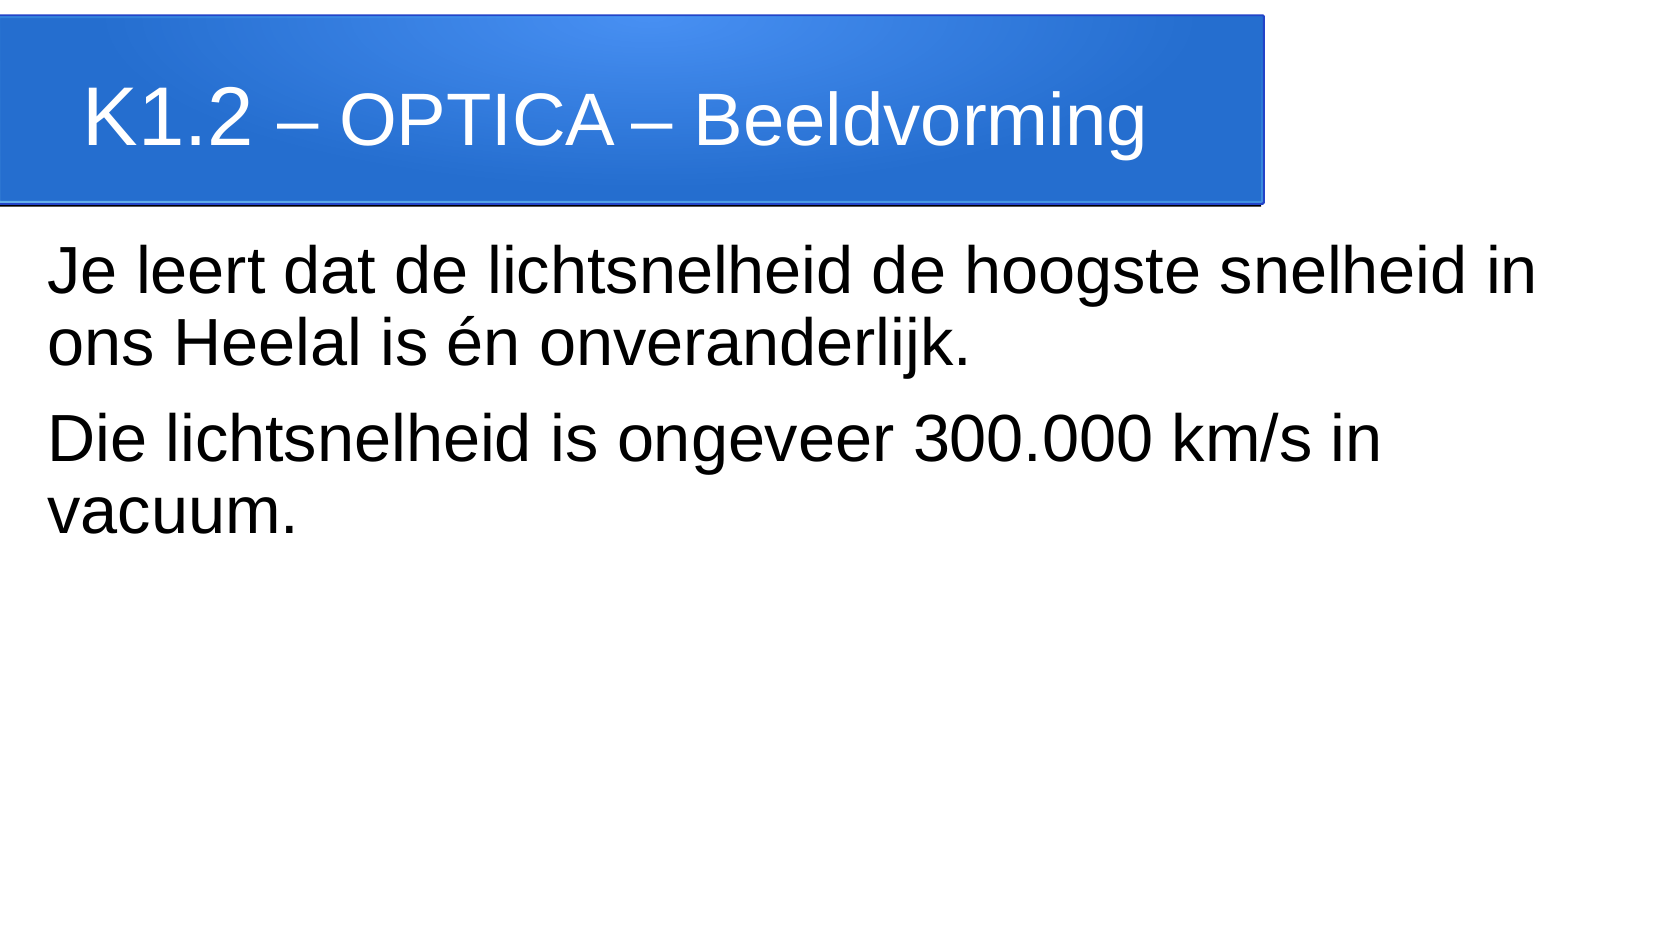

# K1.2 – OPTICA – Beeldvorming
Je leert dat de lichtsnelheid de hoogste snelheid in ons Heelal is én onveranderlijk.
Die lichtsnelheid is ongeveer 300.000 km/s in vacuum.